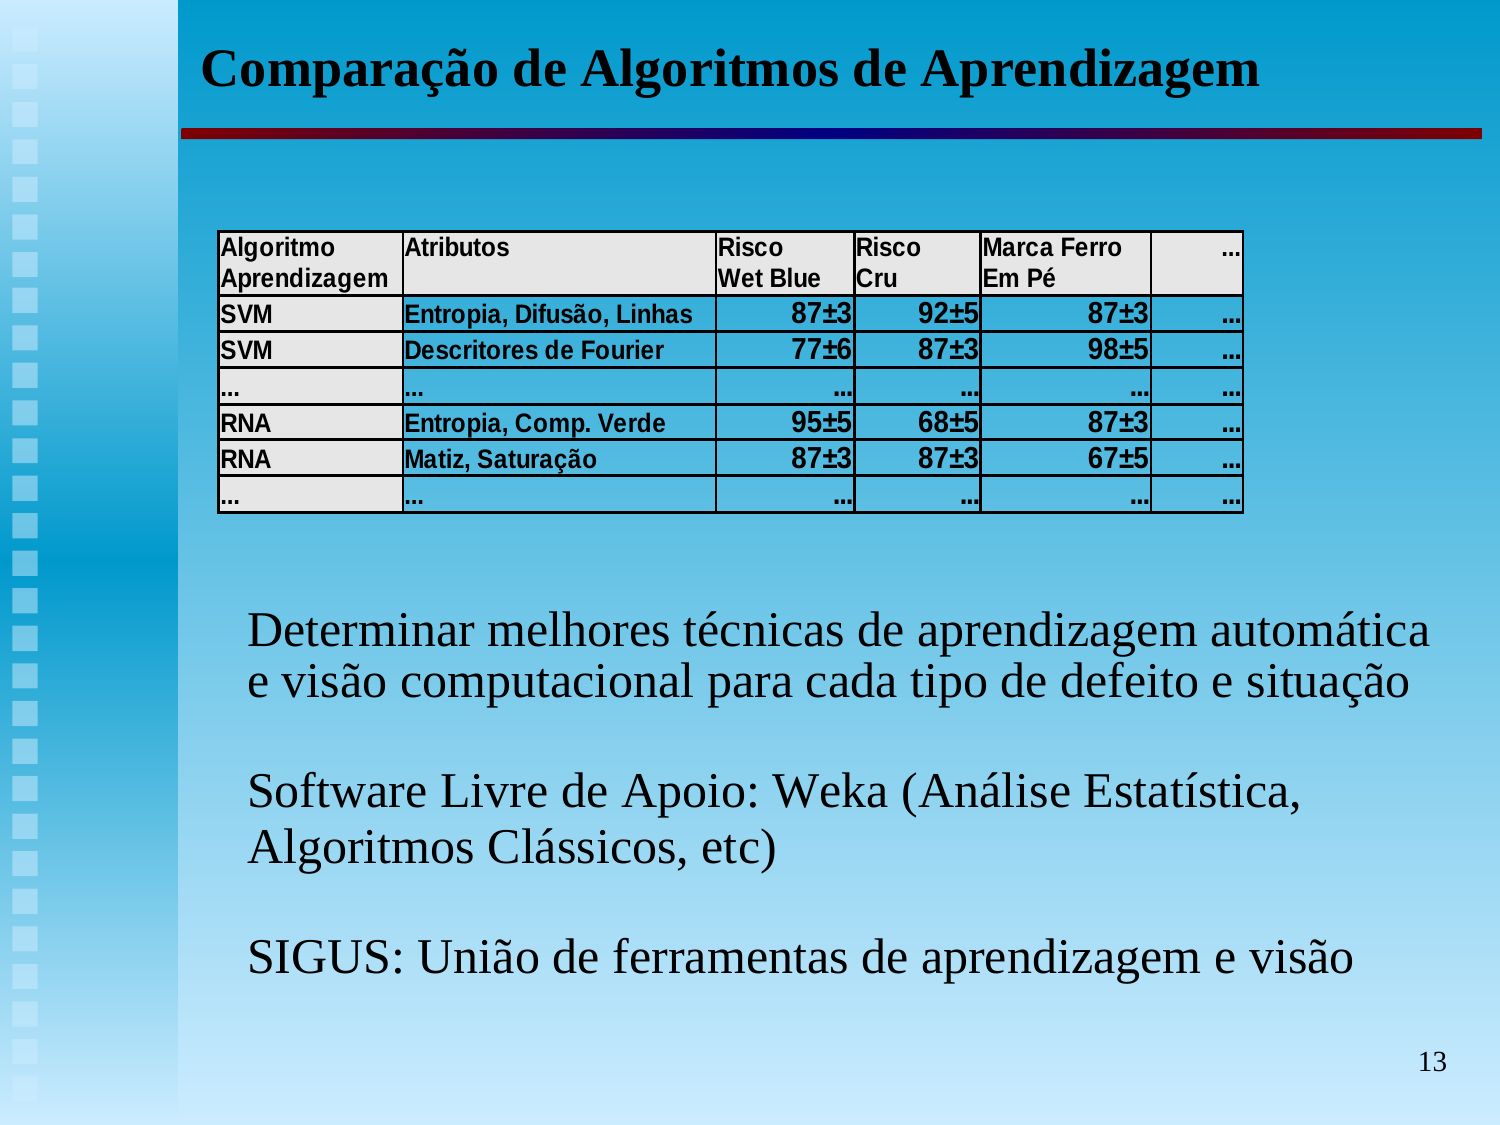

# Comparação de Algoritmos de Aprendizagem
Determinar melhores técnicas de aprendizagem automática e visão computacional para cada tipo de defeito e situação
Software Livre de Apoio: Weka (Análise Estatística, Algoritmos Clássicos, etc)
SIGUS: União de ferramentas de aprendizagem e visão